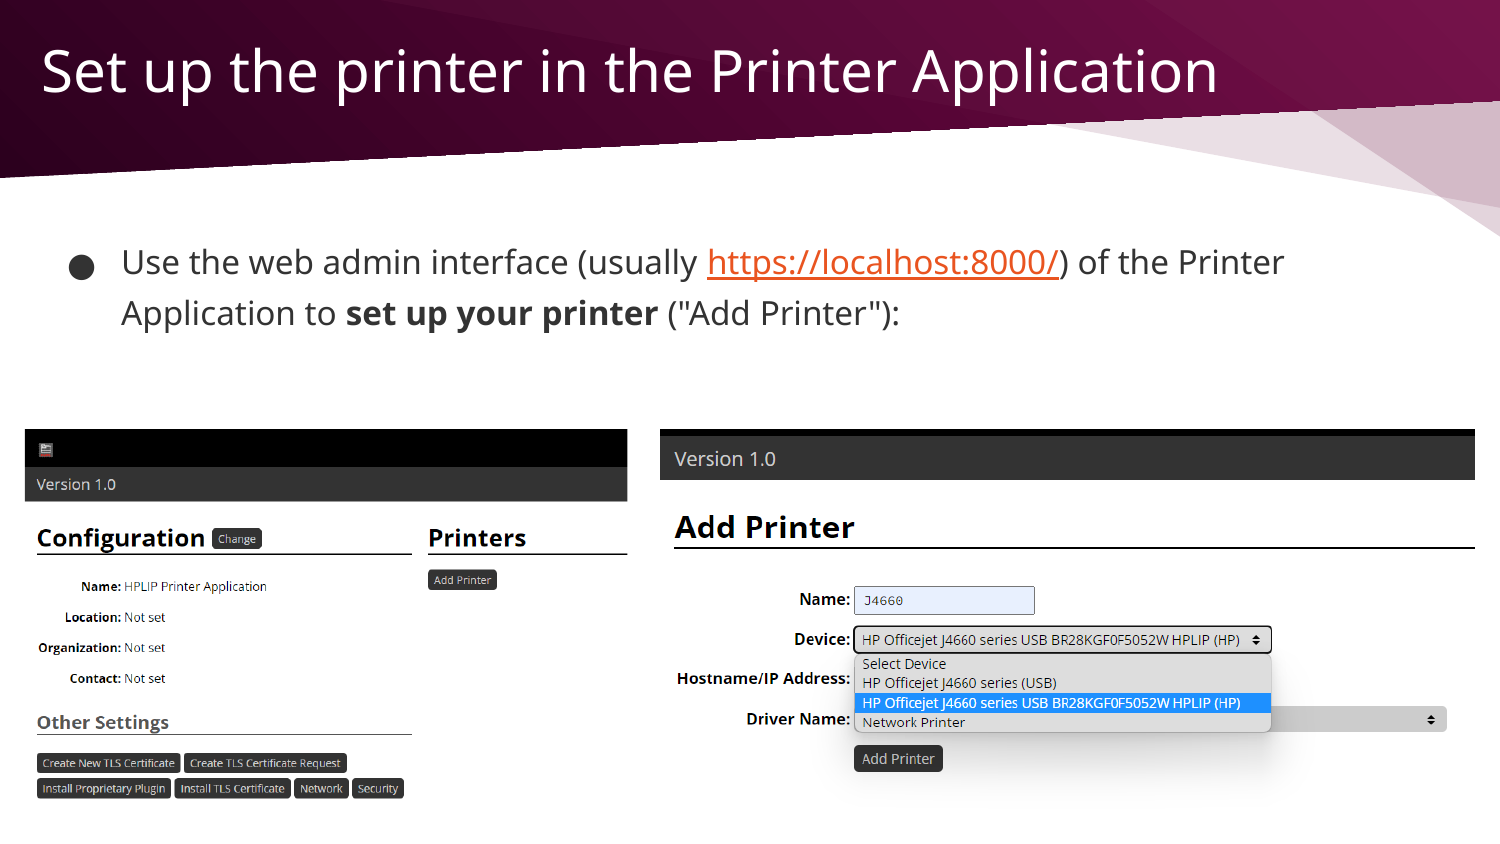

# Set up the printer in the Printer Application
Use the web admin interface (usually https://localhost:8000/) of the Printer Application to set up your printer ("Add Printer"):